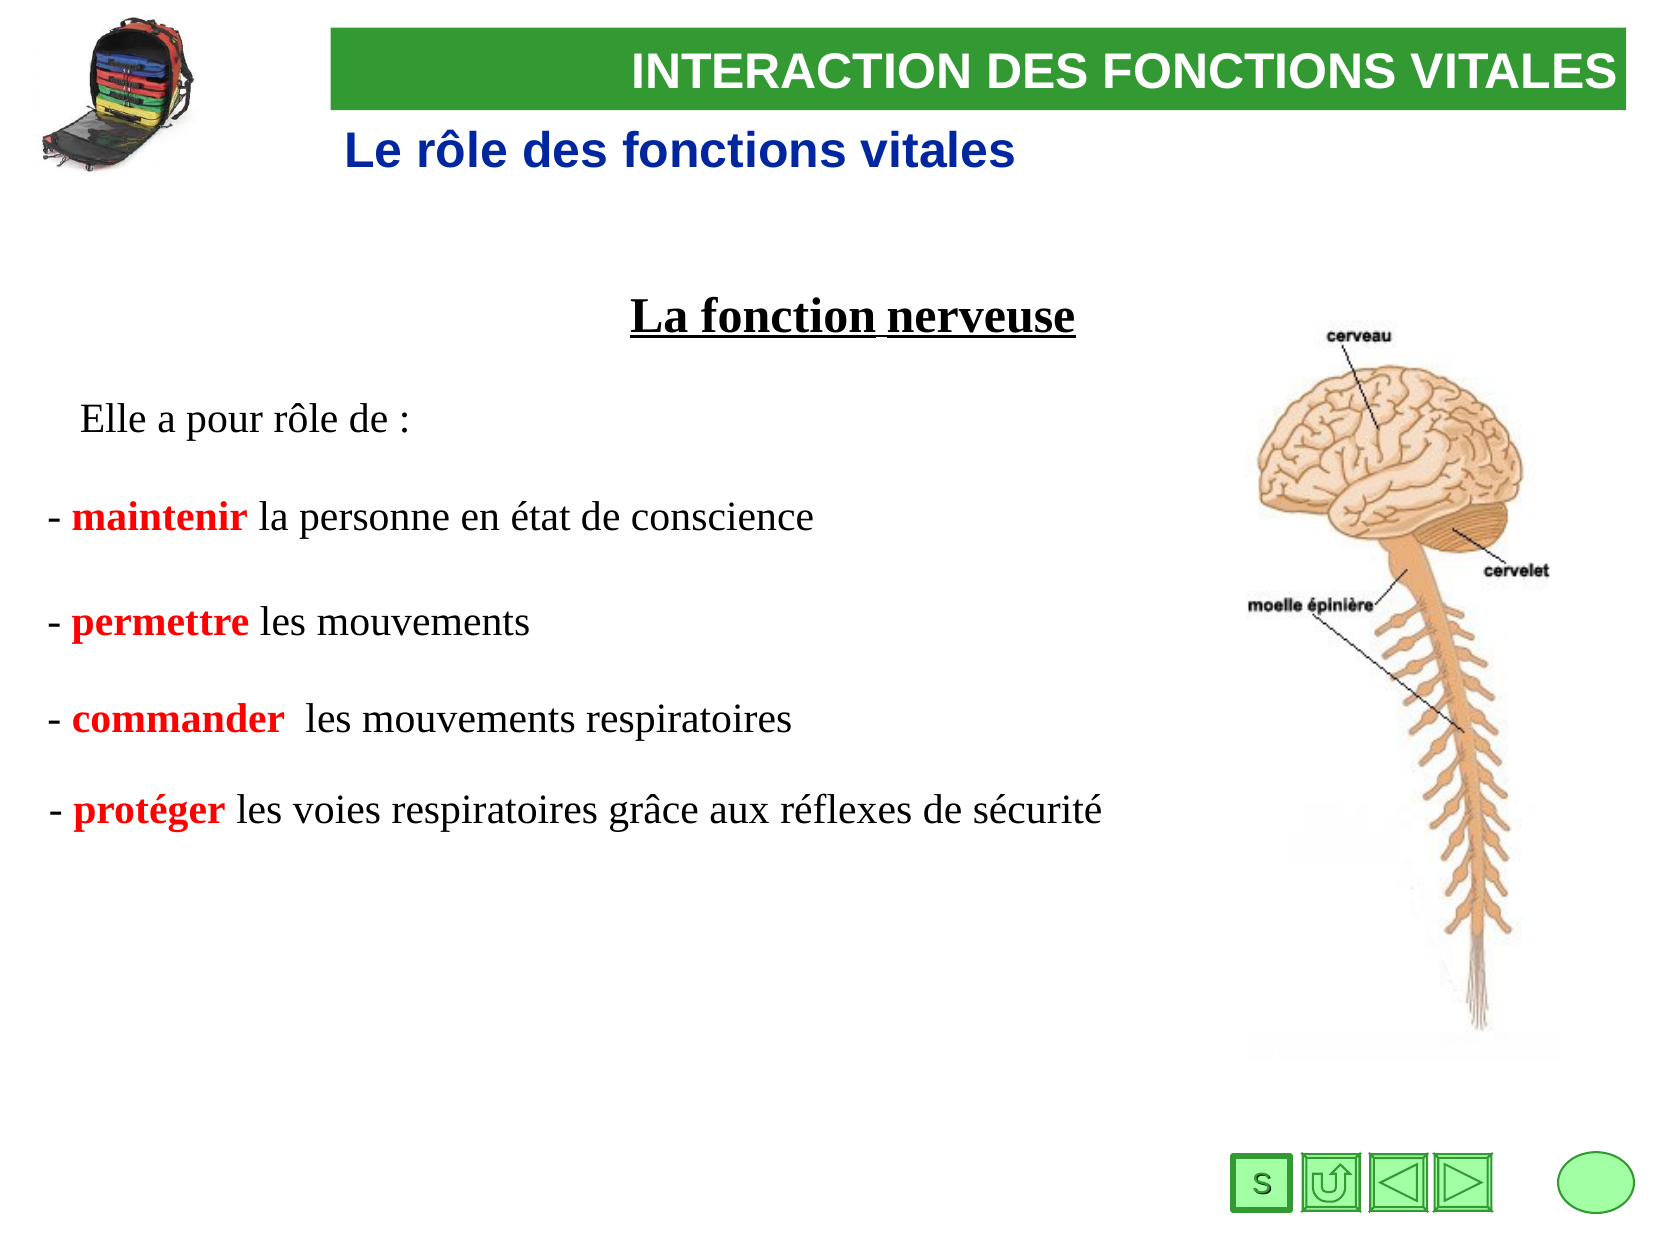

# INTERACTION DES FONCTIONS VITALES
Le rôle des fonctions vitales
La fonction nerveuse
Elle a pour rôle de :
- maintenir la personne en état de conscience
- permettre les mouvements
- commander les mouvements respiratoires
- protéger les voies respiratoires grâce aux réflexes de sécurité